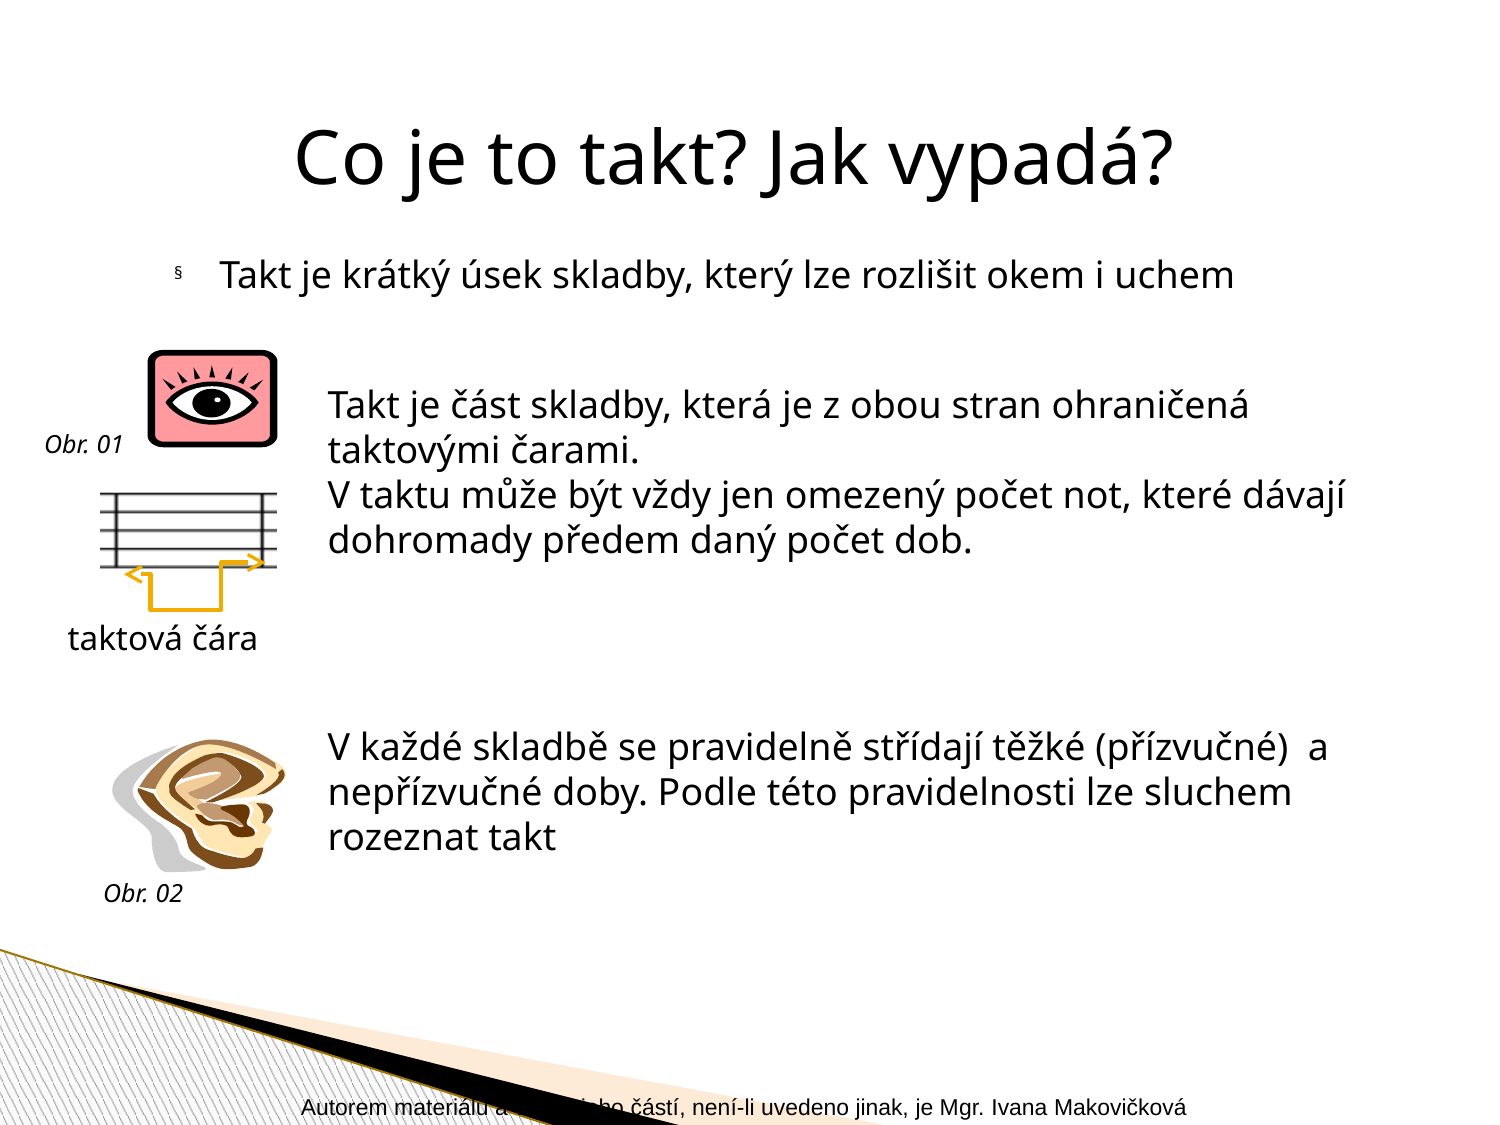

Co je to takt? Jak vypadá?
 Takt je krátký úsek skladby, který lze rozlišit okem i uchem
Takt je část skladby, která je z obou stran ohraničená taktovými čarami.
V taktu může být vždy jen omezený počet not, které dávají dohromady předem daný počet dob.
Obr. 01
taktová čára
V každé skladbě se pravidelně střídají těžké (přízvučné) a nepřízvučné doby. Podle této pravidelnosti lze sluchem rozeznat takt
Obr. 02
Autorem materiálu a všech jeho částí, není-li uvedeno jinak, je Mgr. Ivana Makovičková